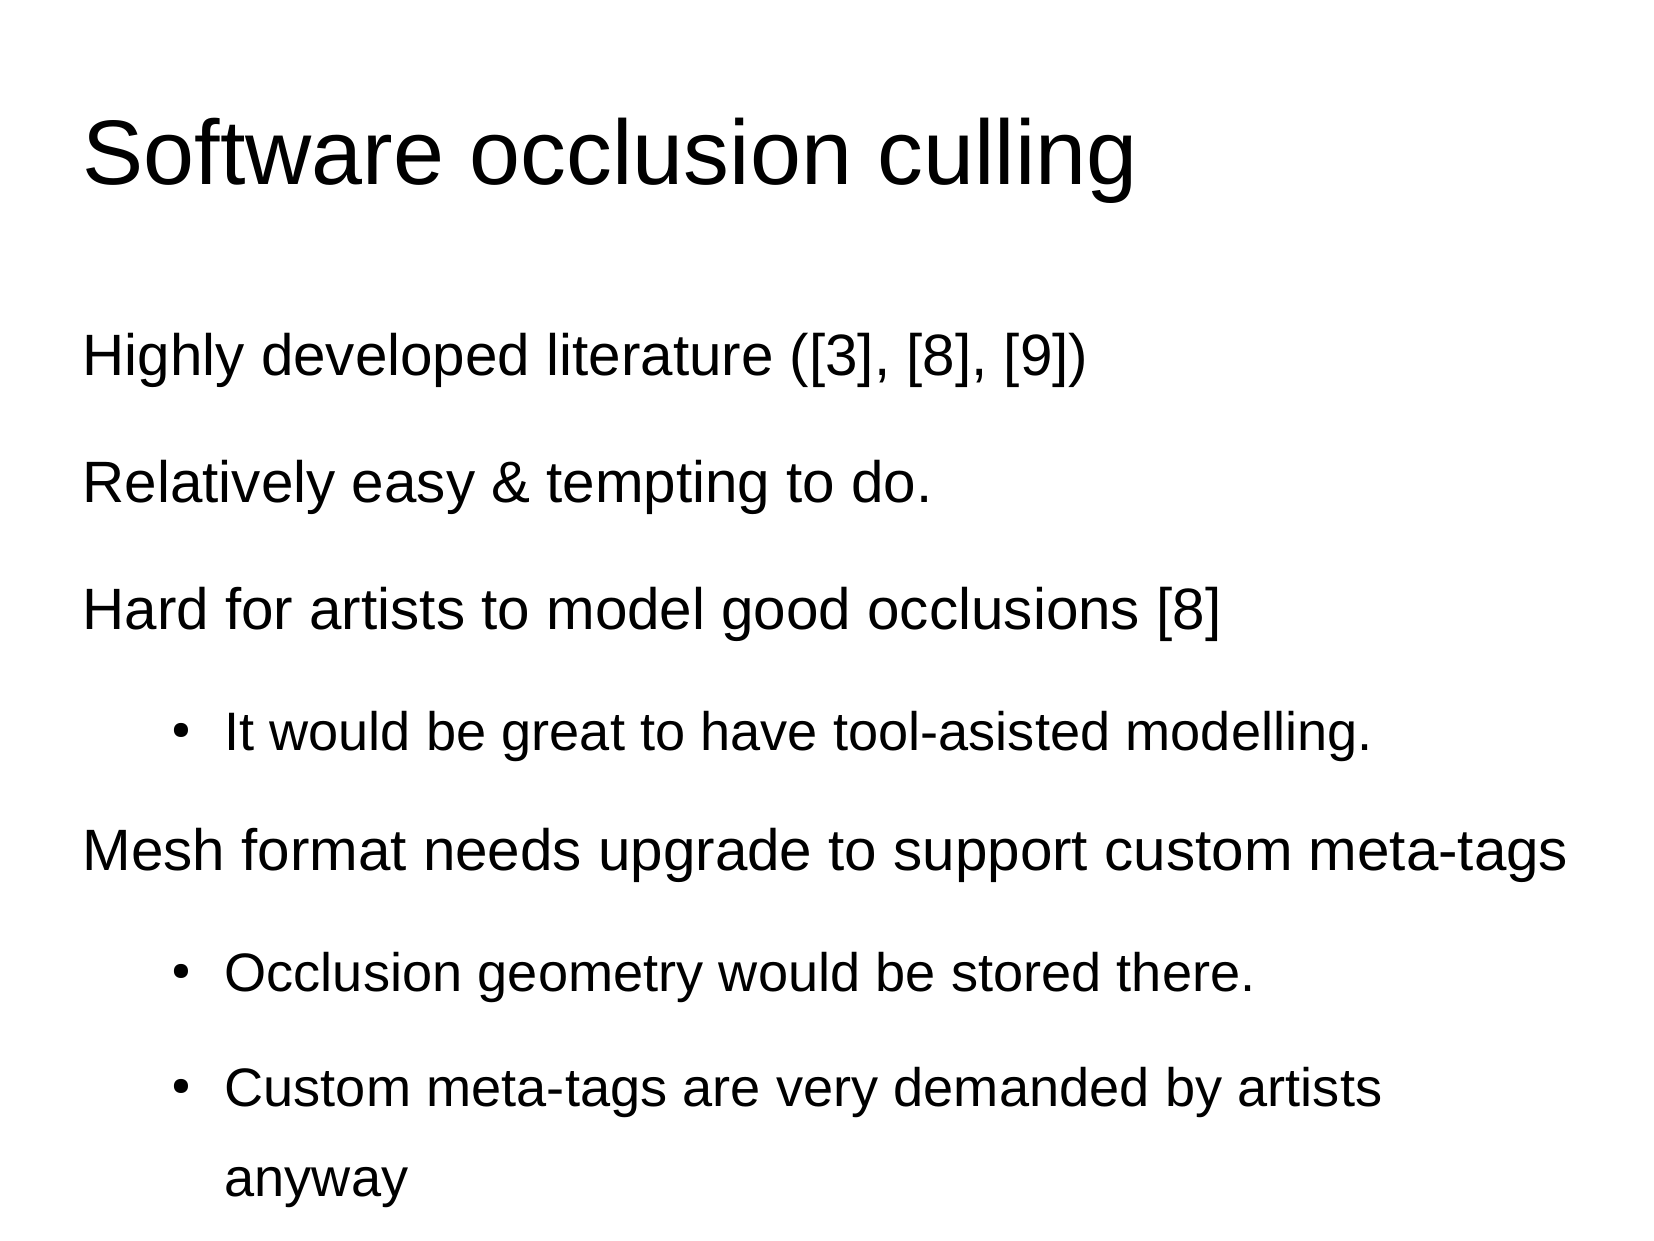

# Software occlusion culling
Highly developed literature ([3], [8], [9])
Relatively easy & tempting to do.
Hard for artists to model good occlusions [8]
It would be great to have tool-asisted modelling.
Mesh format needs upgrade to support custom meta-tags
Occlusion geometry would be stored there.
Custom meta-tags are very demanded by artists anyway